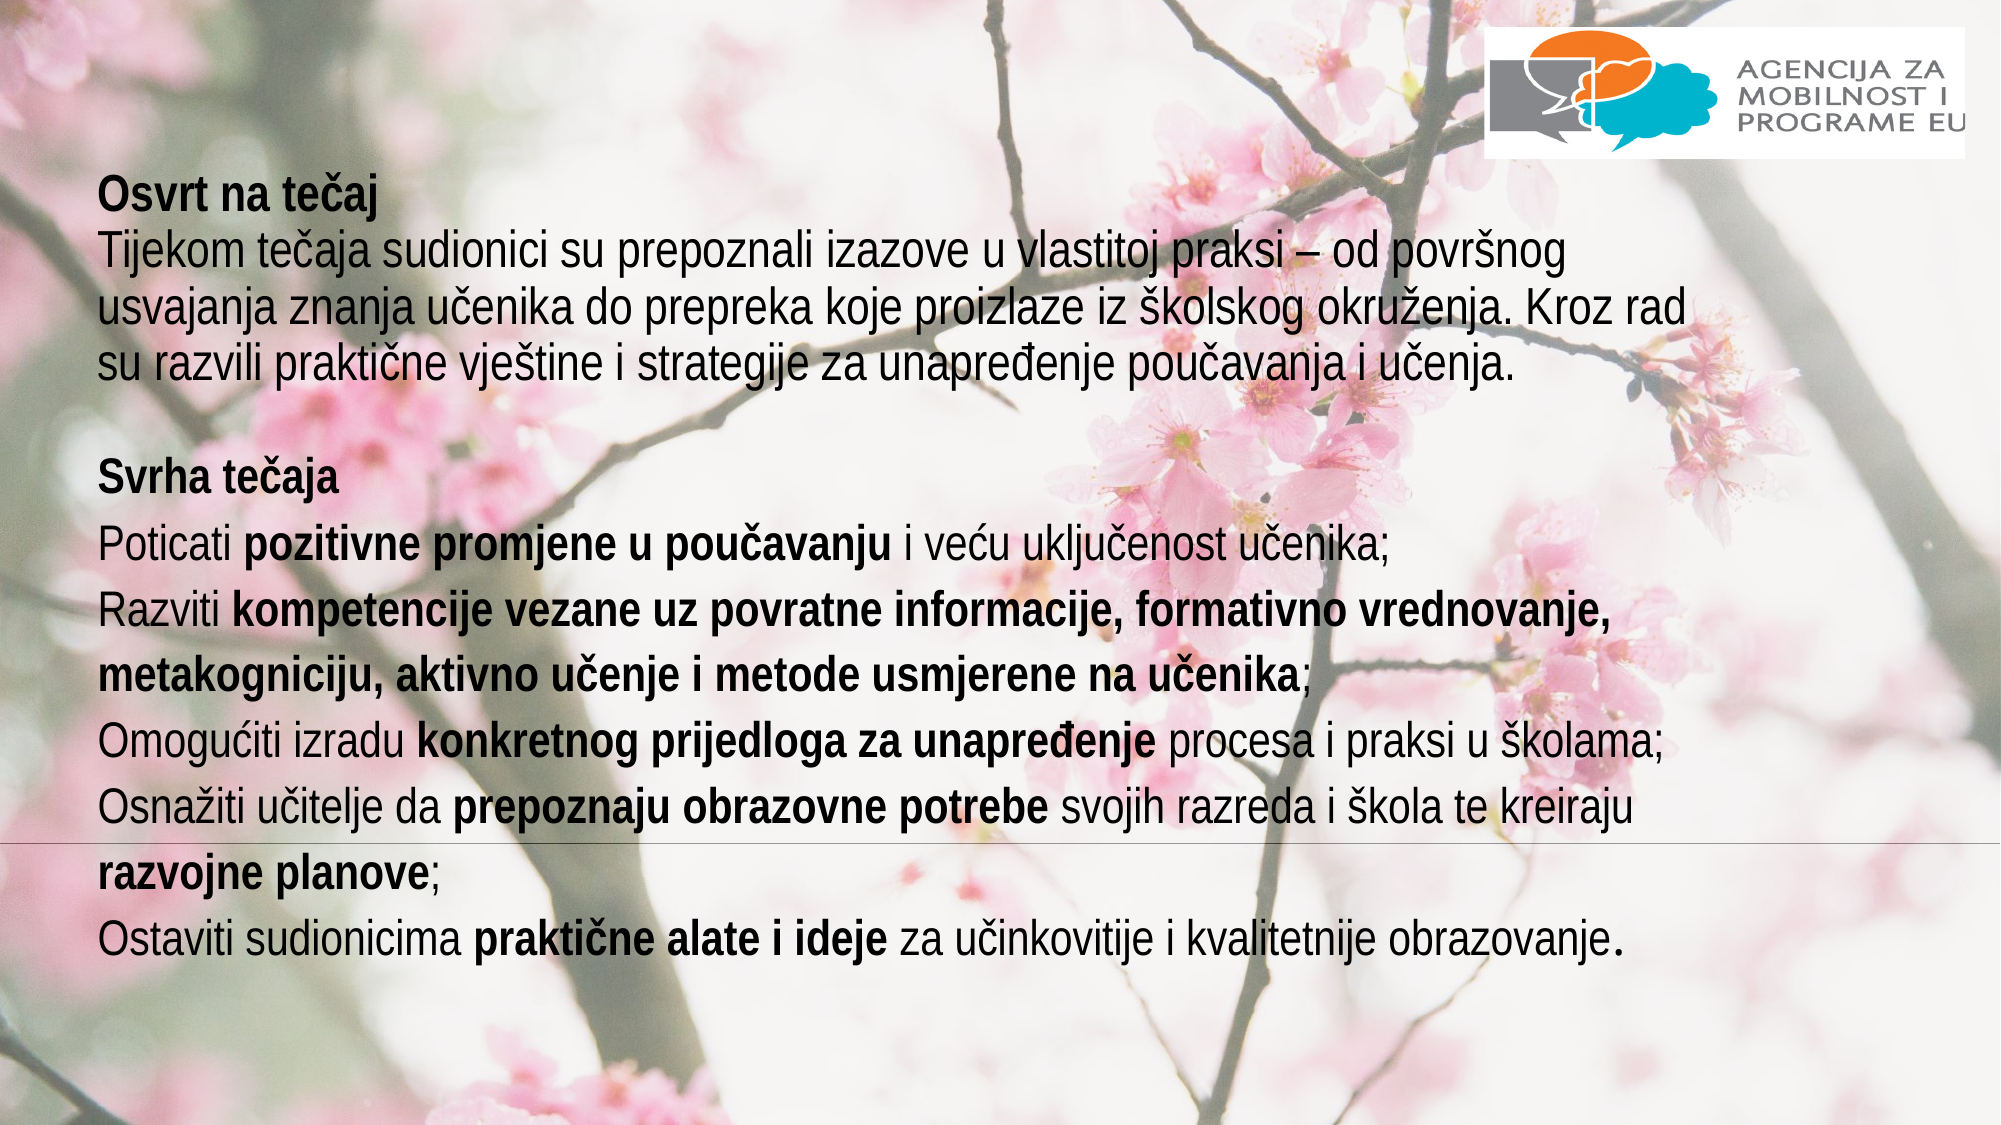

# Osvrt na tečaj Tijekom tečaja sudionici su prepoznali izazove u vlastitoj praksi – od površnog usvajanja znanja učenika do prepreka koje proizlaze iz školskog okruženja. Kroz rad su razvili praktične vještine i strategije za unapređenje poučavanja i učenja.
Svrha tečaja
Poticati pozitivne promjene u poučavanju i veću uključenost učenika;
Razviti kompetencije vezane uz povratne informacije, formativno vrednovanje, metakogniciju, aktivno učenje i metode usmjerene na učenika;
Omogućiti izradu konkretnog prijedloga za unapređenje procesa i praksi u školama;
Osnažiti učitelje da prepoznaju obrazovne potrebe svojih razreda i škola te kreiraju razvojne planove;
Ostaviti sudionicima praktične alate i ideje za učinkovitije i kvalitetnije obrazovanje.